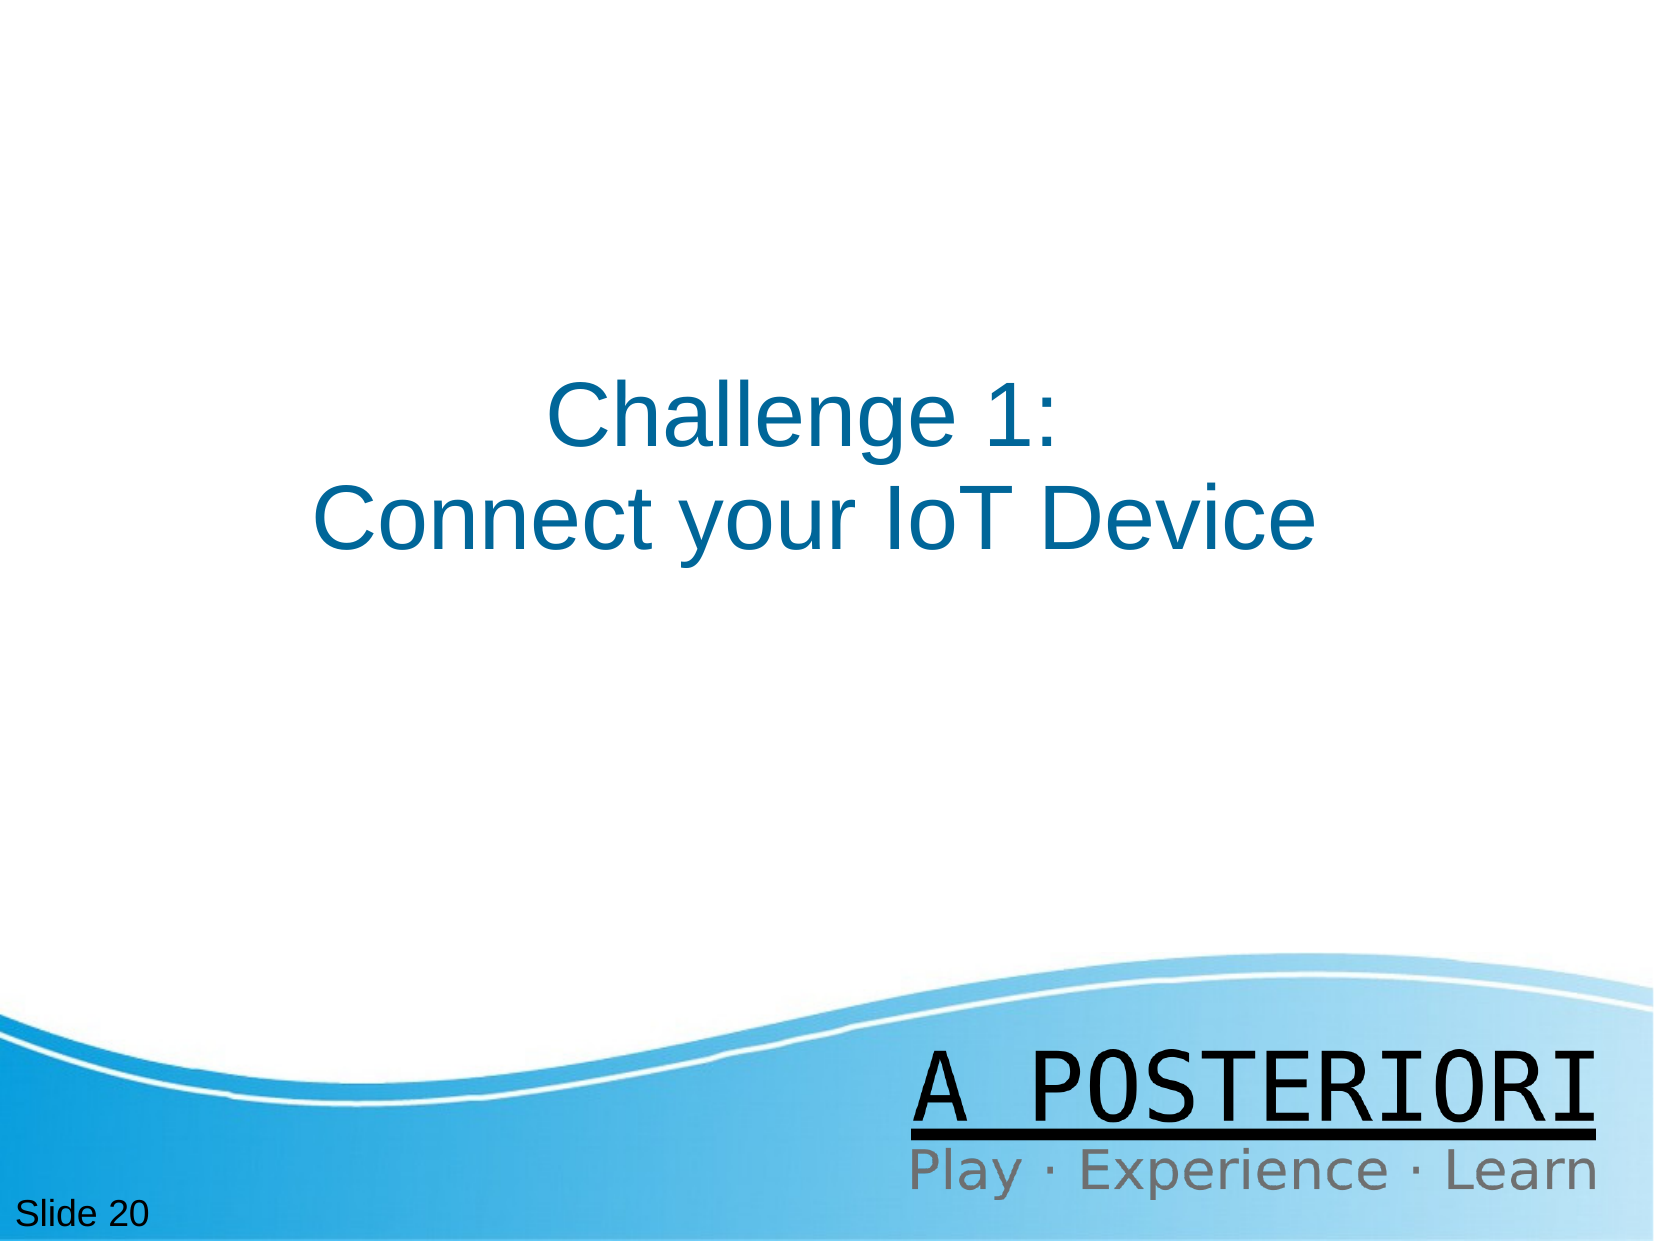

# Challenge 1: Connect your IoT Device